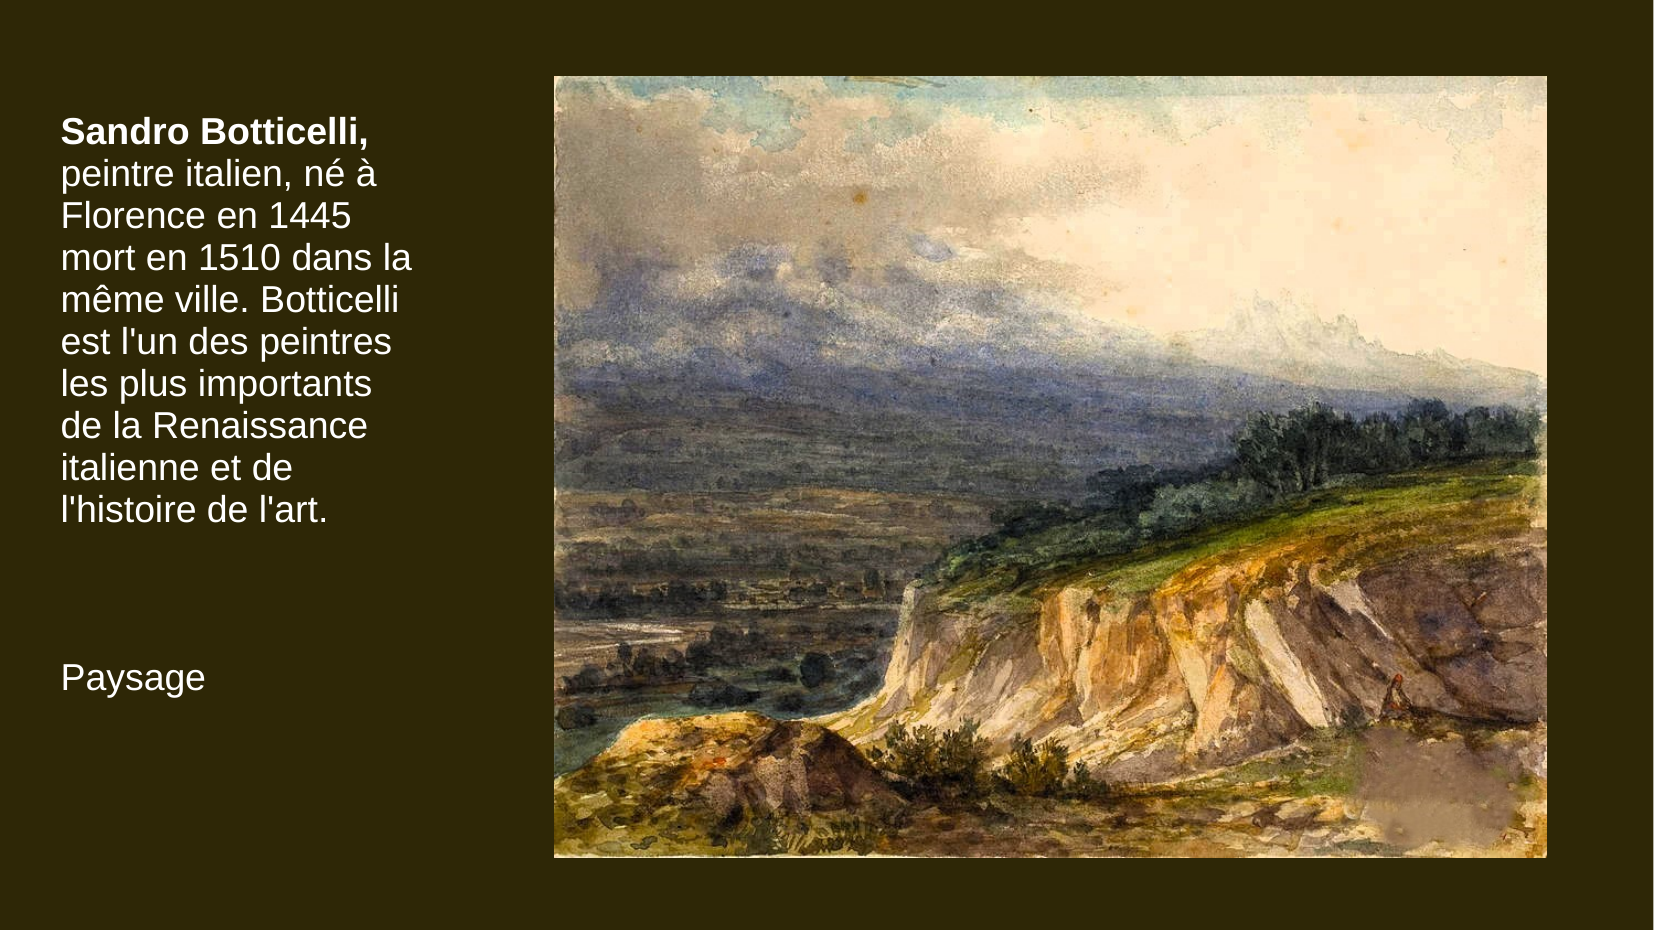

Sandro Botticelli, peintre italien, né à Florence en 1445 mort en 1510 dans la même ville. Botticelli est l'un des peintres les plus importants de la Renaissance italienne et de l'histoire de l'art.
Paysage